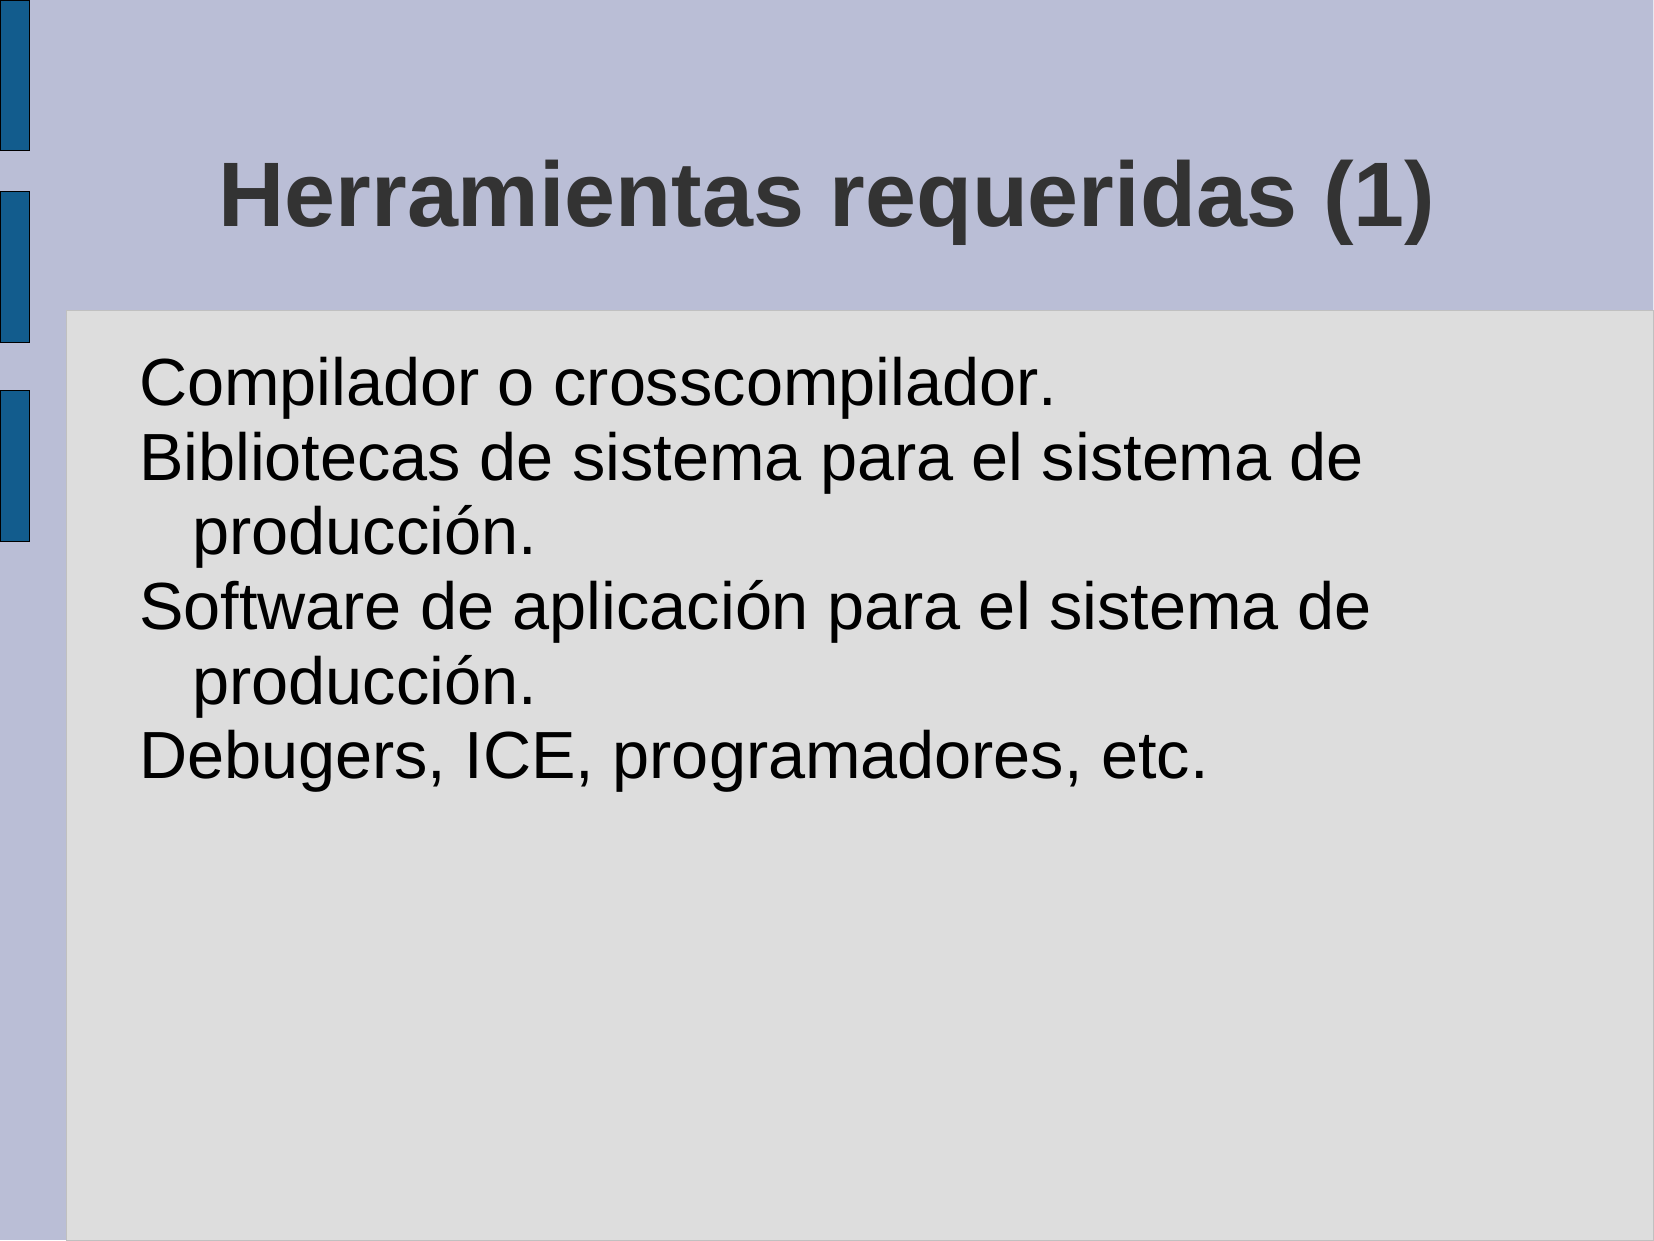

# Herramientas requeridas (1)
Compilador o crosscompilador.
Bibliotecas de sistema para el sistema de producción.
Software de aplicación para el sistema de producción.
Debugers, ICE, programadores, etc.